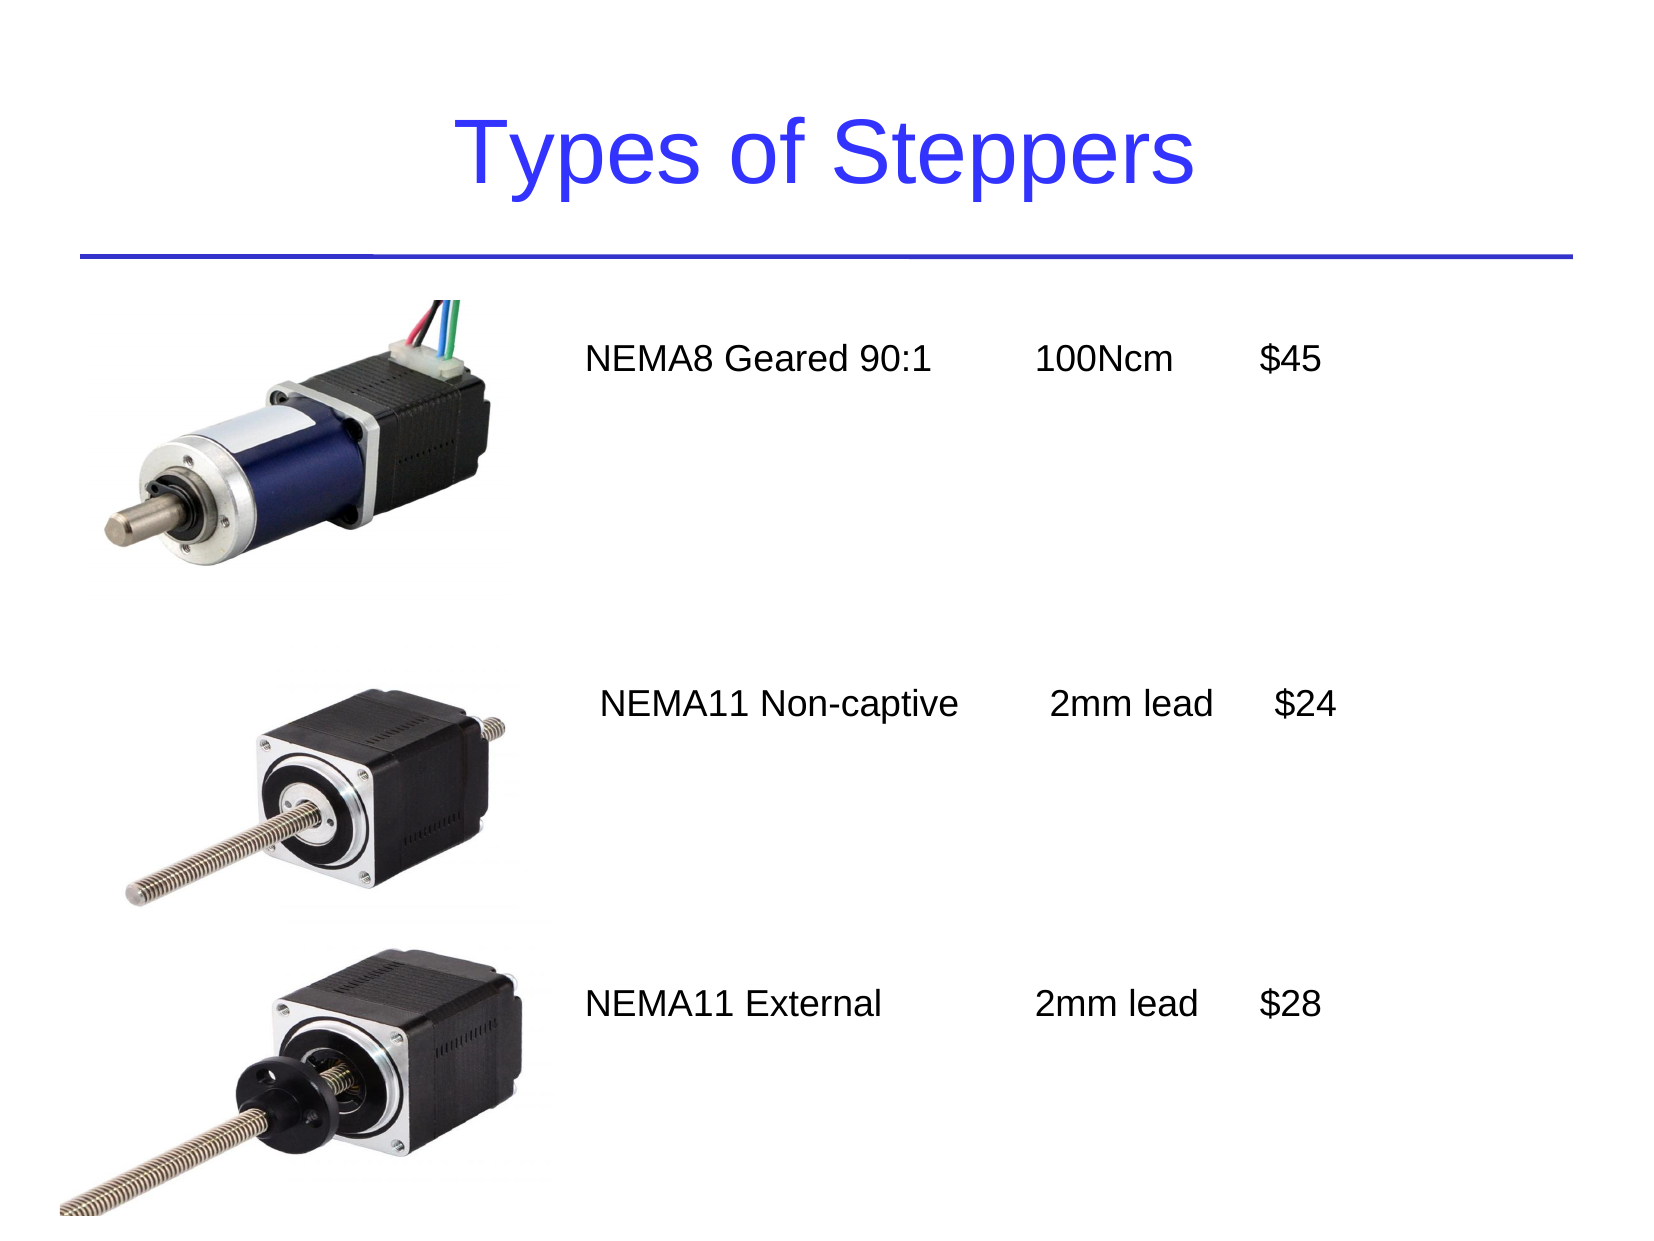

# Types of Steppers
NEMA8 Geared 90:1		100Ncm		$45
NEMA11 Non-captive		2mm lead	$24
NEMA11 External			2mm lead	$28